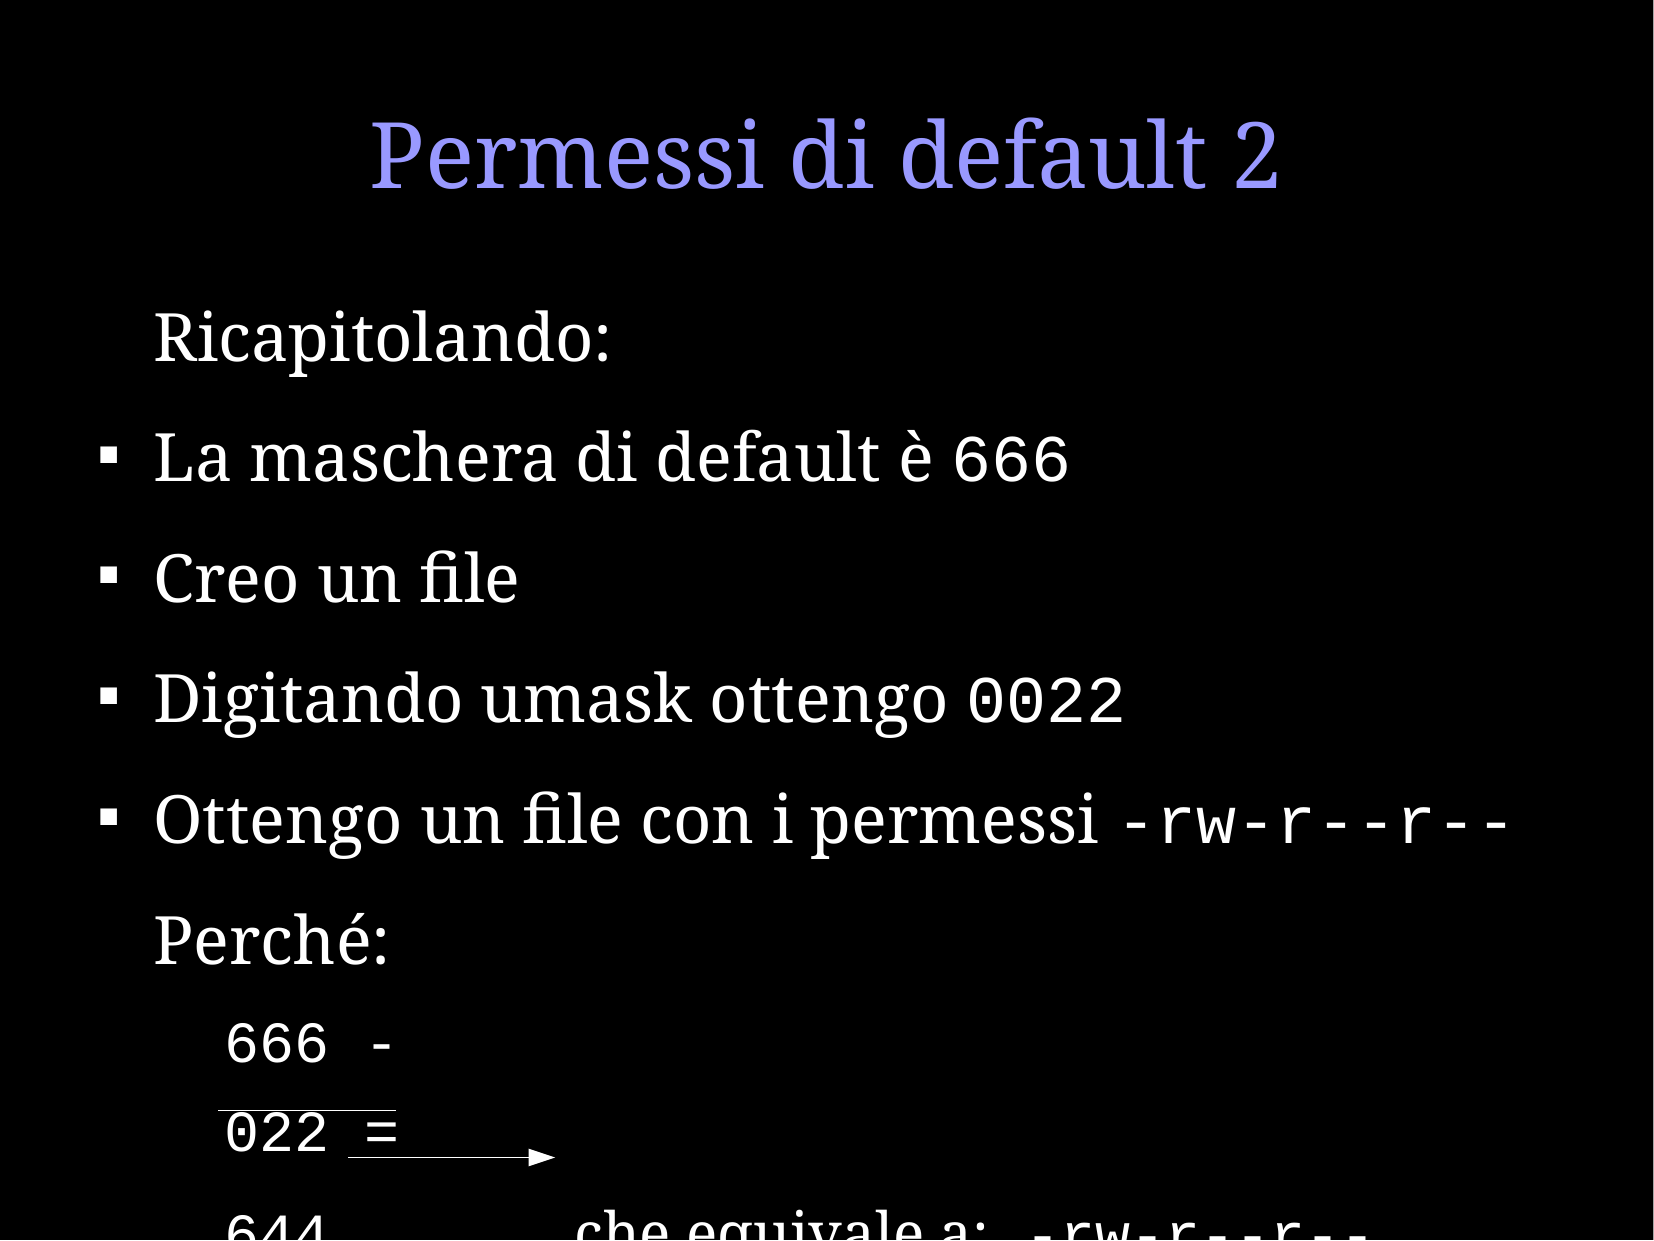

# Permessi di default 2
Ricapitolando:
La maschera di default è 666
Creo un file
Digitando umask ottengo 0022
Ottengo un file con i permessi -rw-r--r--
Perché:
666 -
022 =
644 che equivale a: -rw-r--r--